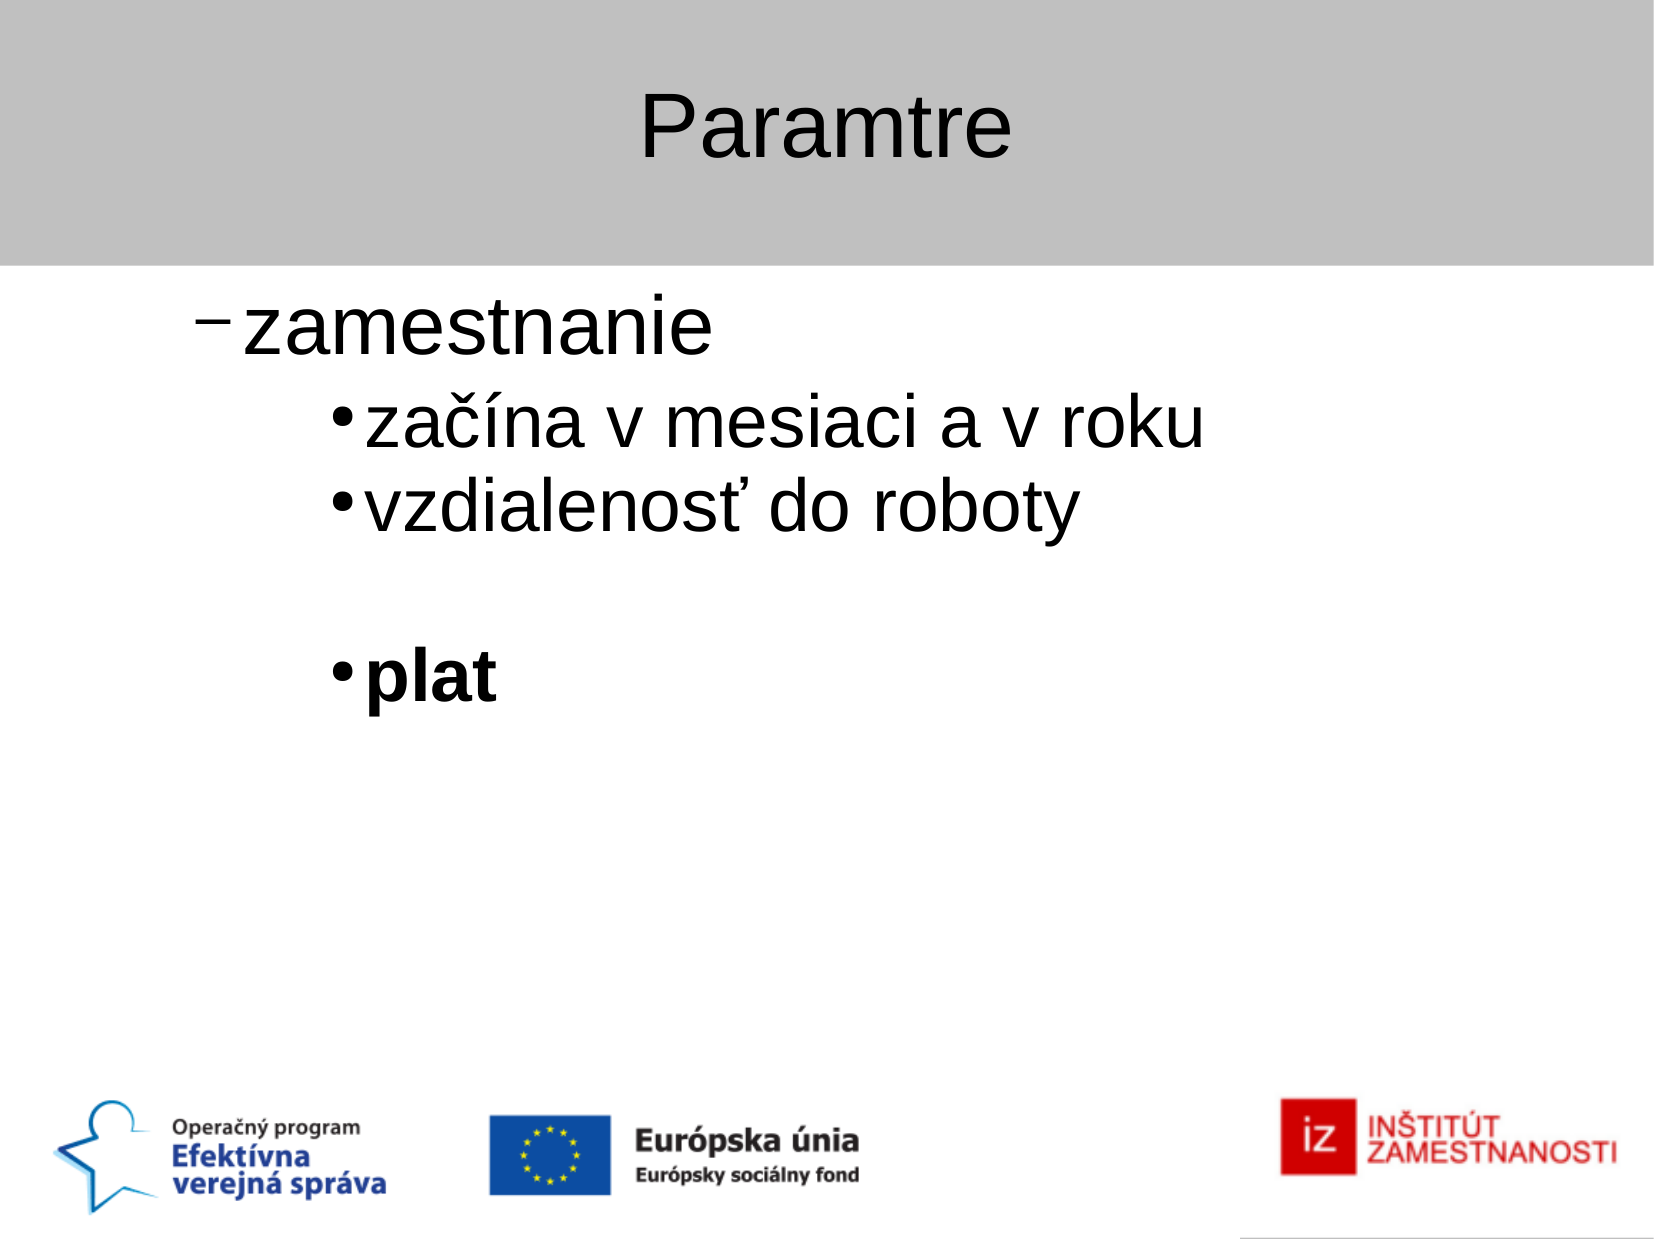

# Paramtre
zamestnanie
začína v mesiaci a v roku
vzdialenosť do roboty
plat